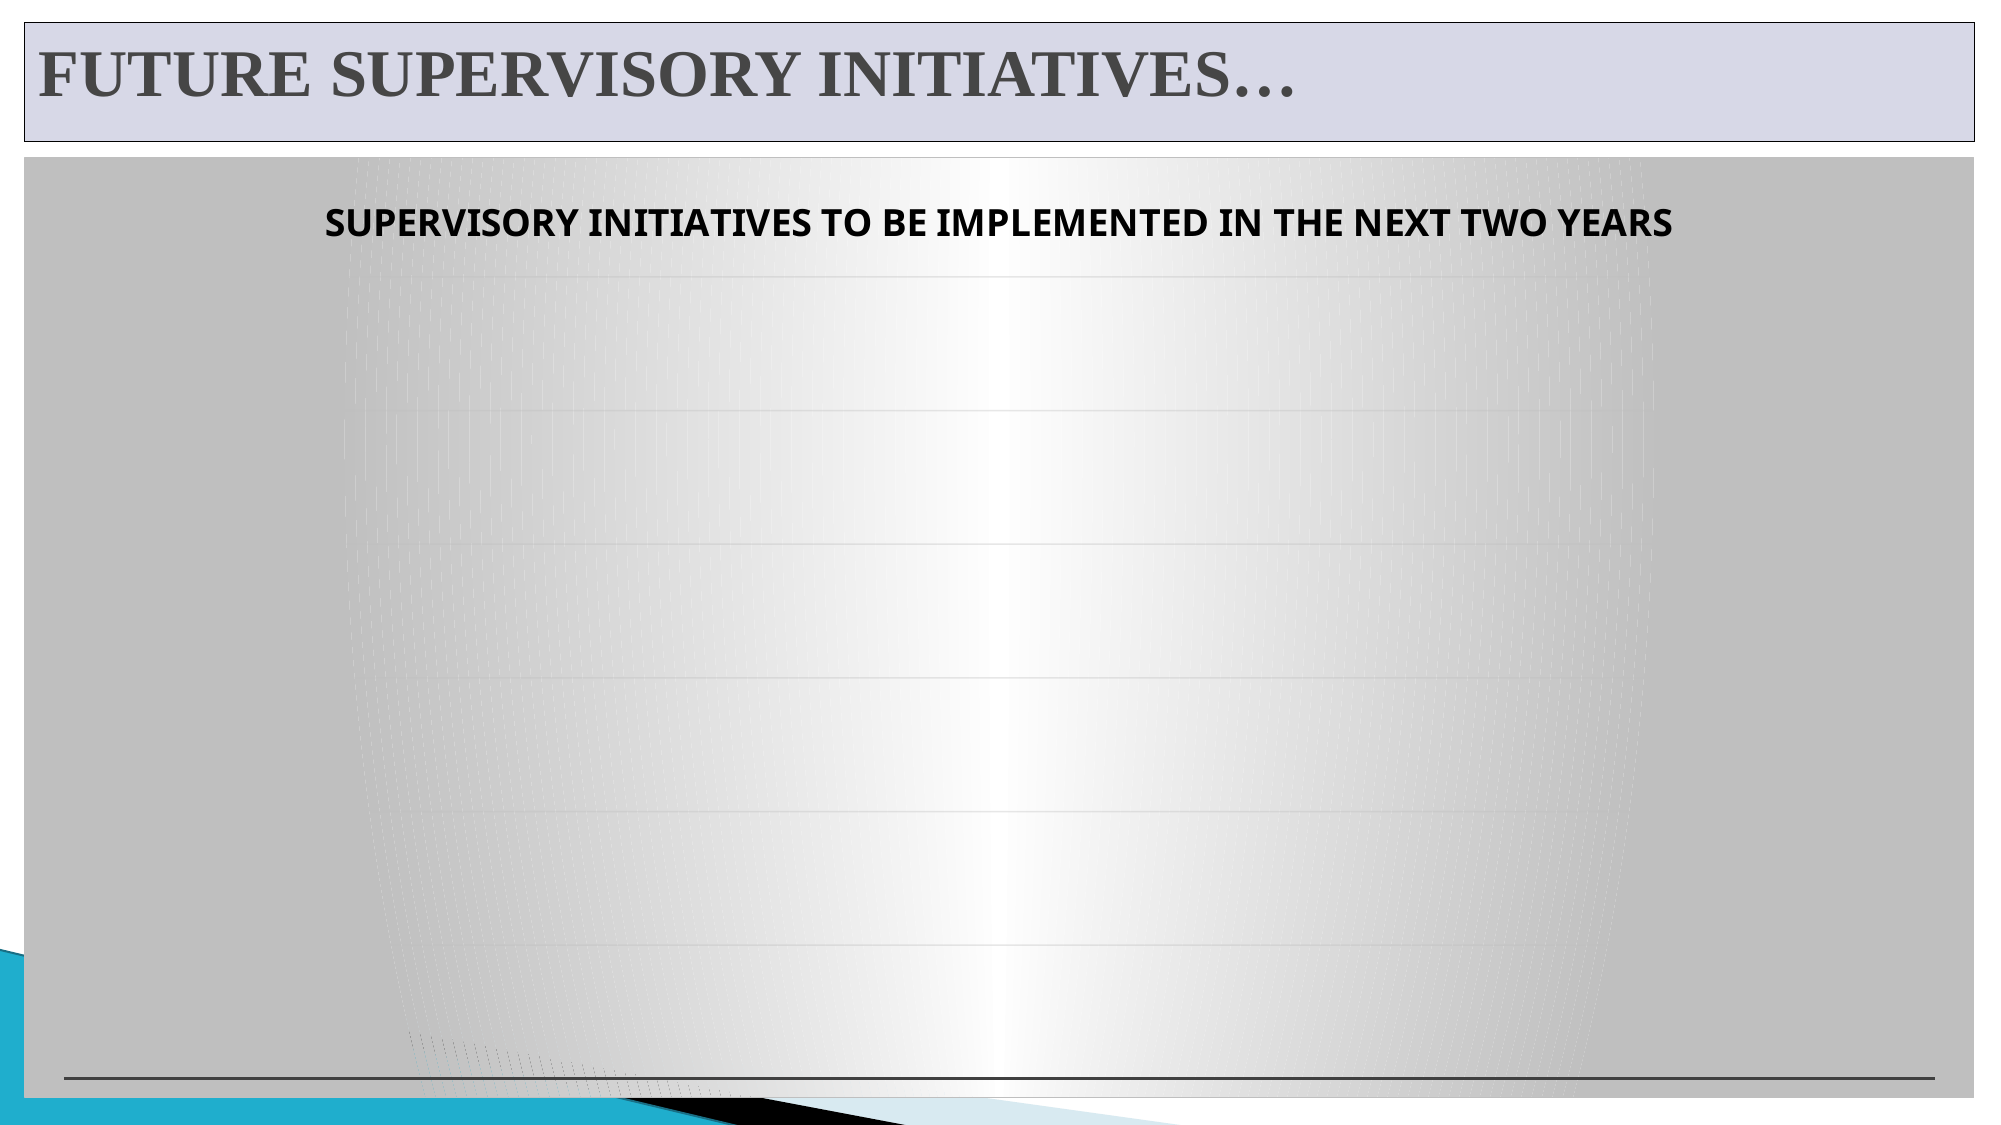

# FUTURE SUPERVISORY INITIATIVES…
### Chart: SUPERVISORY INITIATIVES TO BE IMPLEMENTED IN THE NEXT TWO YEARS
| Category | |
|---|---|